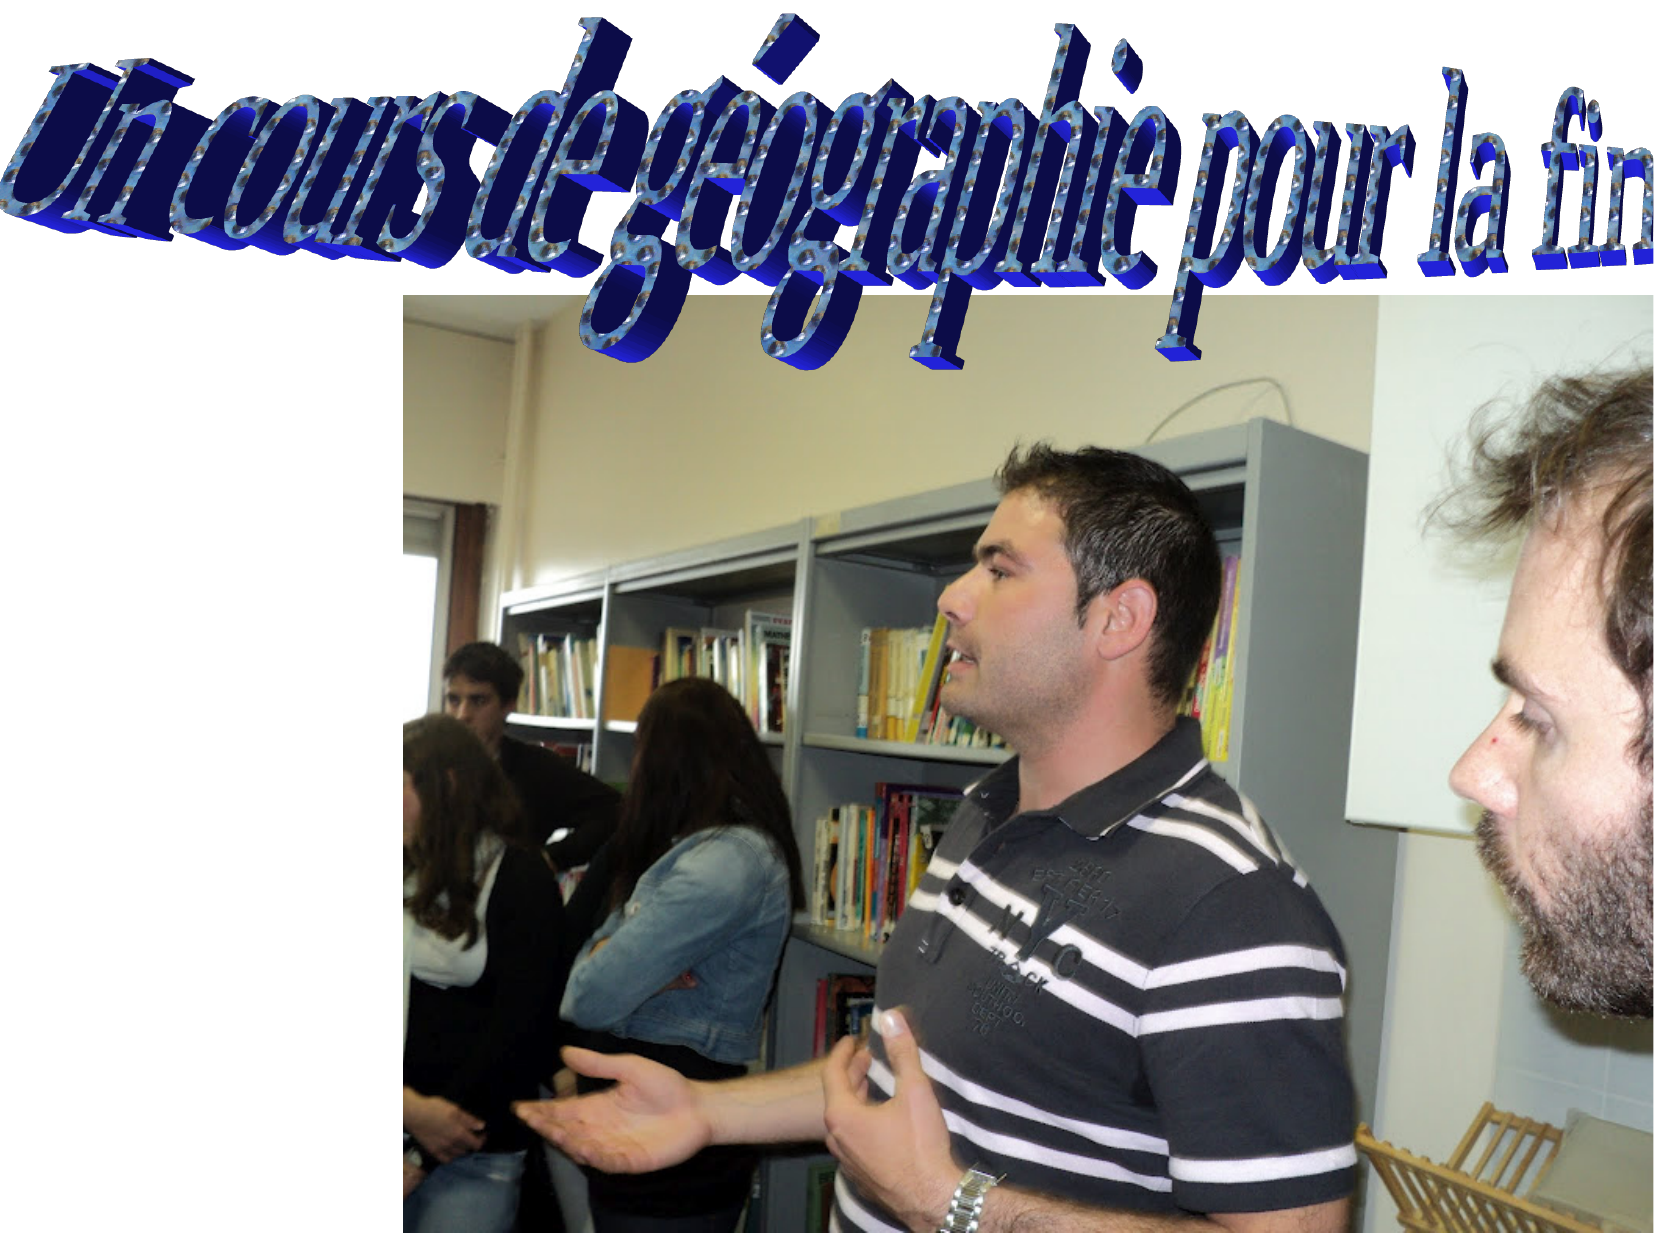

Un cours de géographie pour la fin